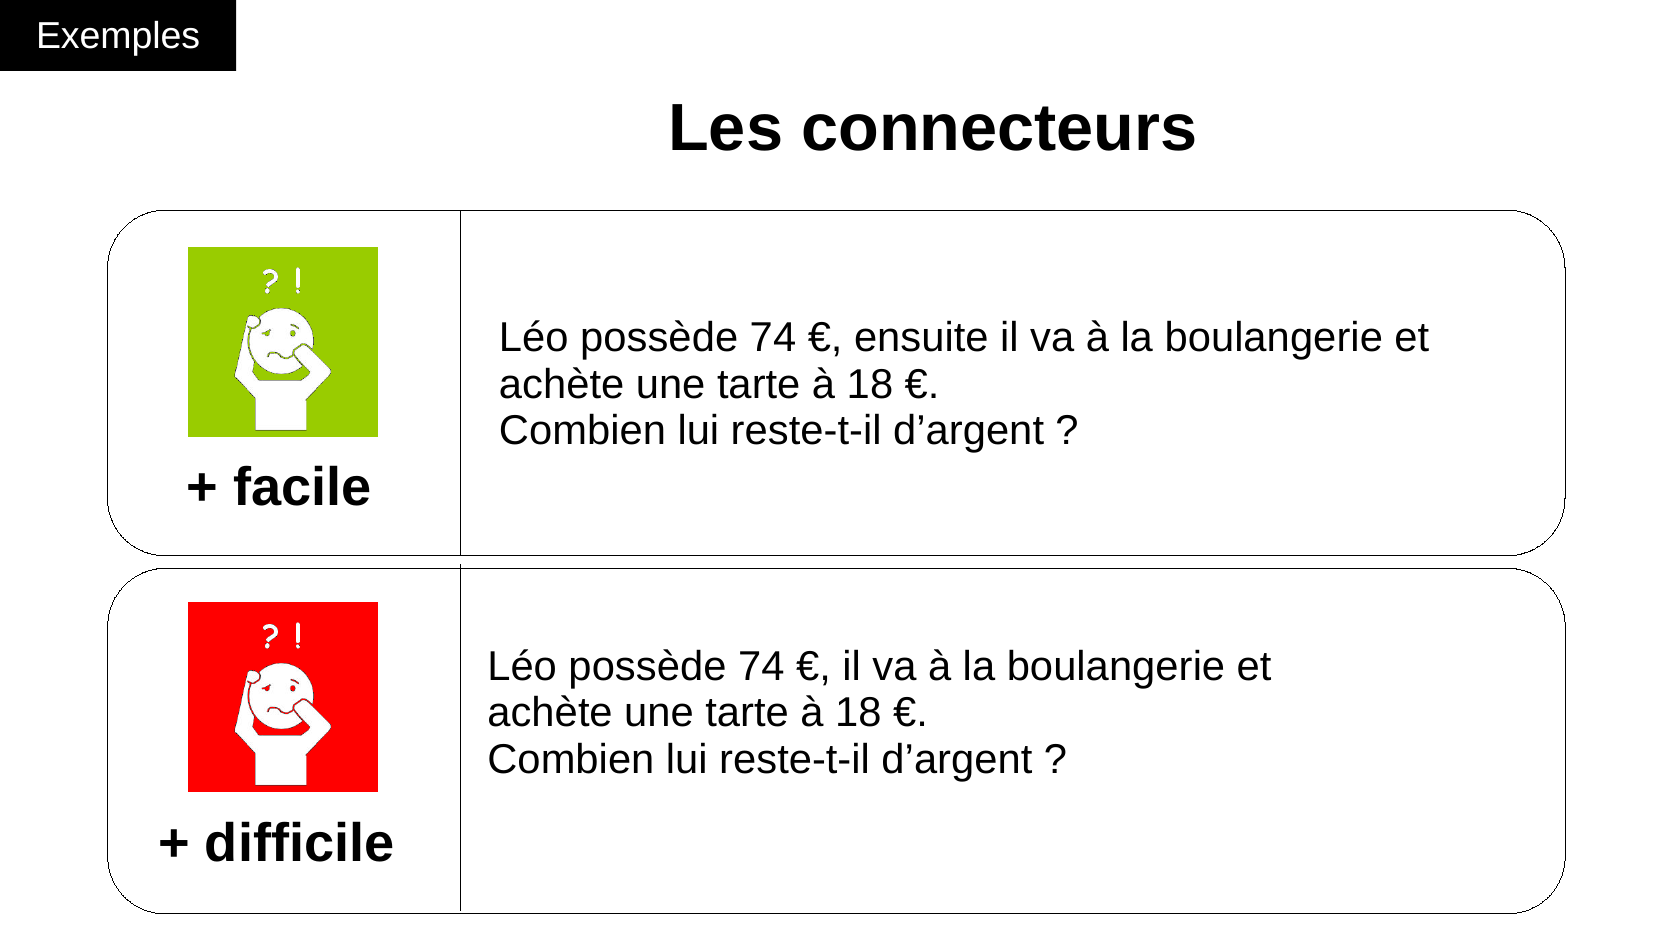

Exemples
Les connecteurs
Léo possède 74 €, ensuite il va à la boulangerie et
achète une tarte à 18 €.
Combien lui reste-t-il d’argent ?
+ facile
Léo possède 74 €, il va à la boulangerie et
achète une tarte à 18 €.
Combien lui reste-t-il d’argent ?
+ difficile